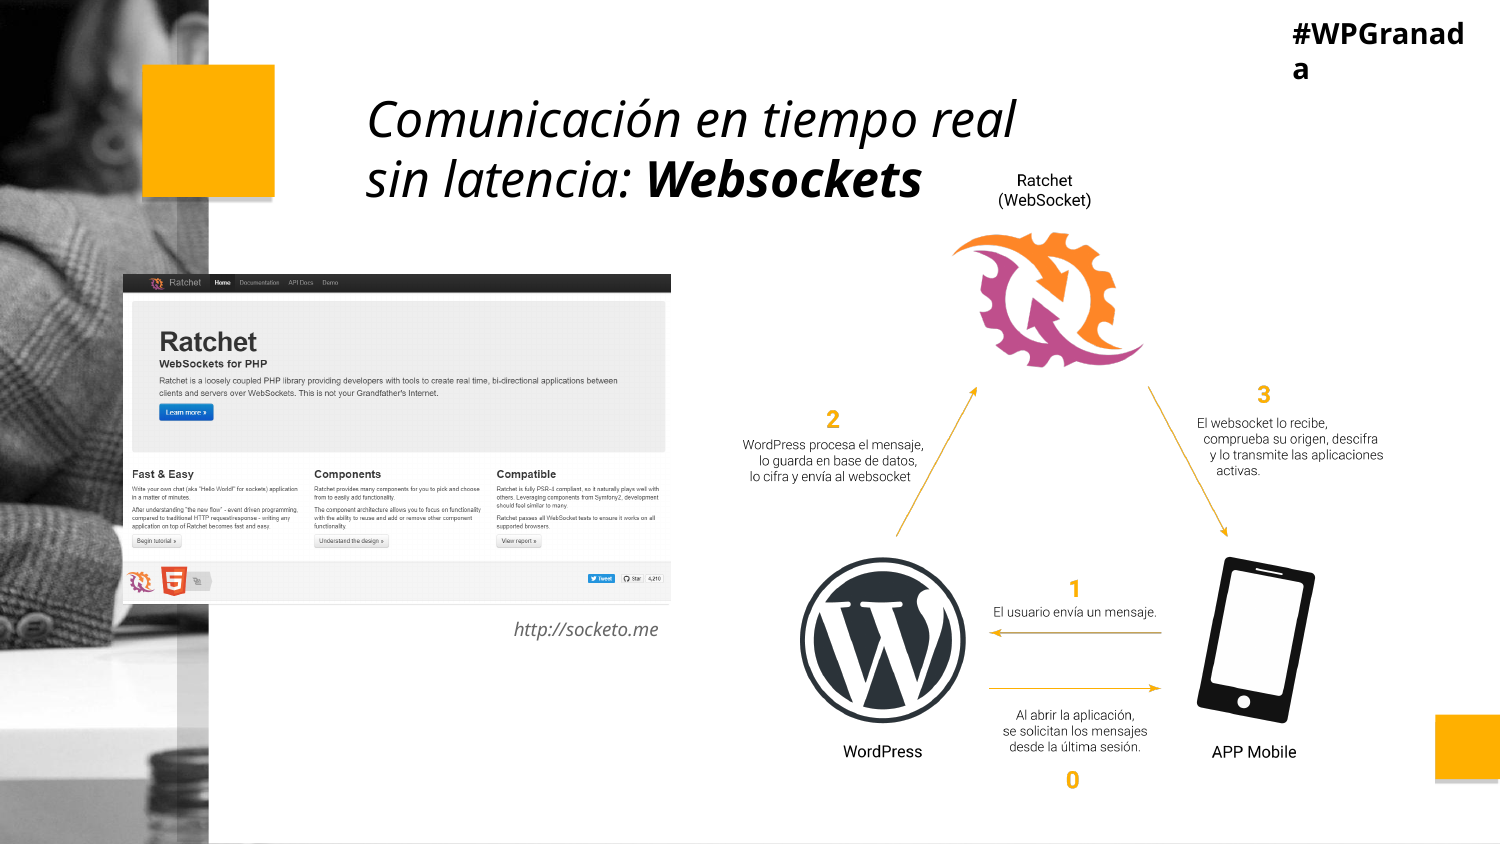

#WPGranada
Comunicación en tiempo real sin latencia: Websockets
http://socketo.me